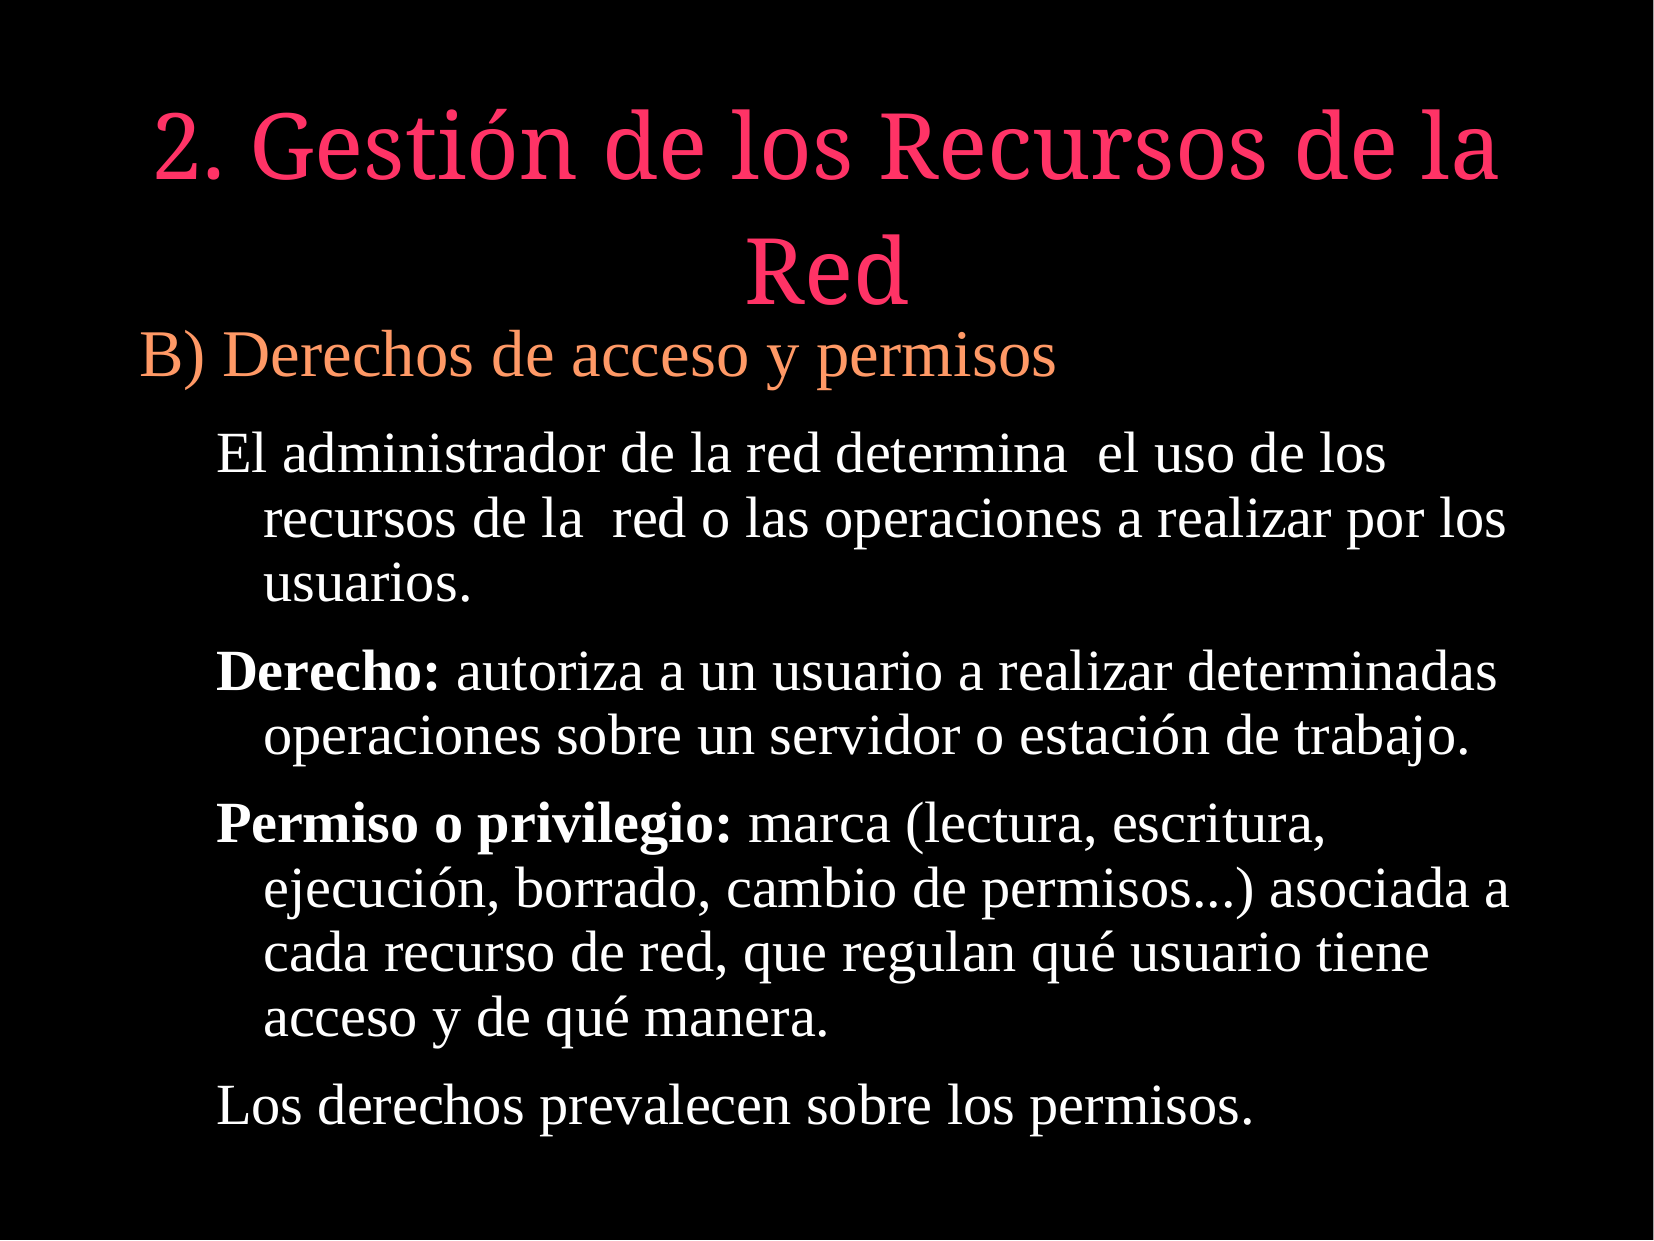

# 2. Gestión de los Recursos de la Red
B) Derechos de acceso y permisos
El administrador de la red determina el uso de los recursos de la red o las operaciones a realizar por los usuarios.
Derecho: autoriza a un usuario a realizar determinadas operaciones sobre un servidor o estación de trabajo.
Permiso o privilegio: marca (lectura, escritura, ejecución, borrado, cambio de permisos...) asociada a cada recurso de red, que regulan qué usuario tiene acceso y de qué manera.
Los derechos prevalecen sobre los permisos.